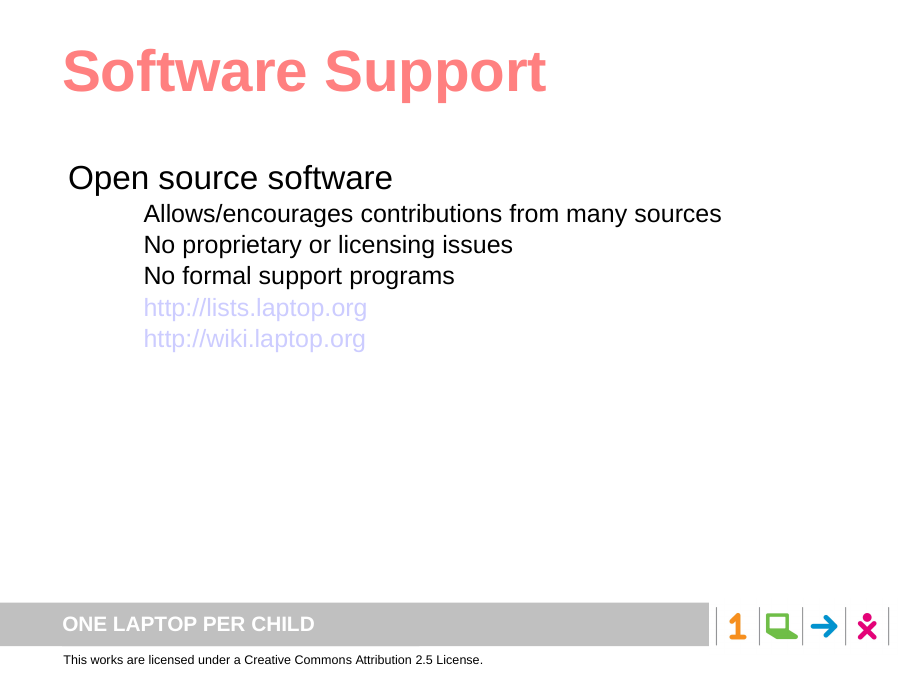

# Software Support
Open source software
Allows/encourages contributions from many sources
No proprietary or licensing issues
No formal support programs
http://lists.laptop.org
http://wiki.laptop.org